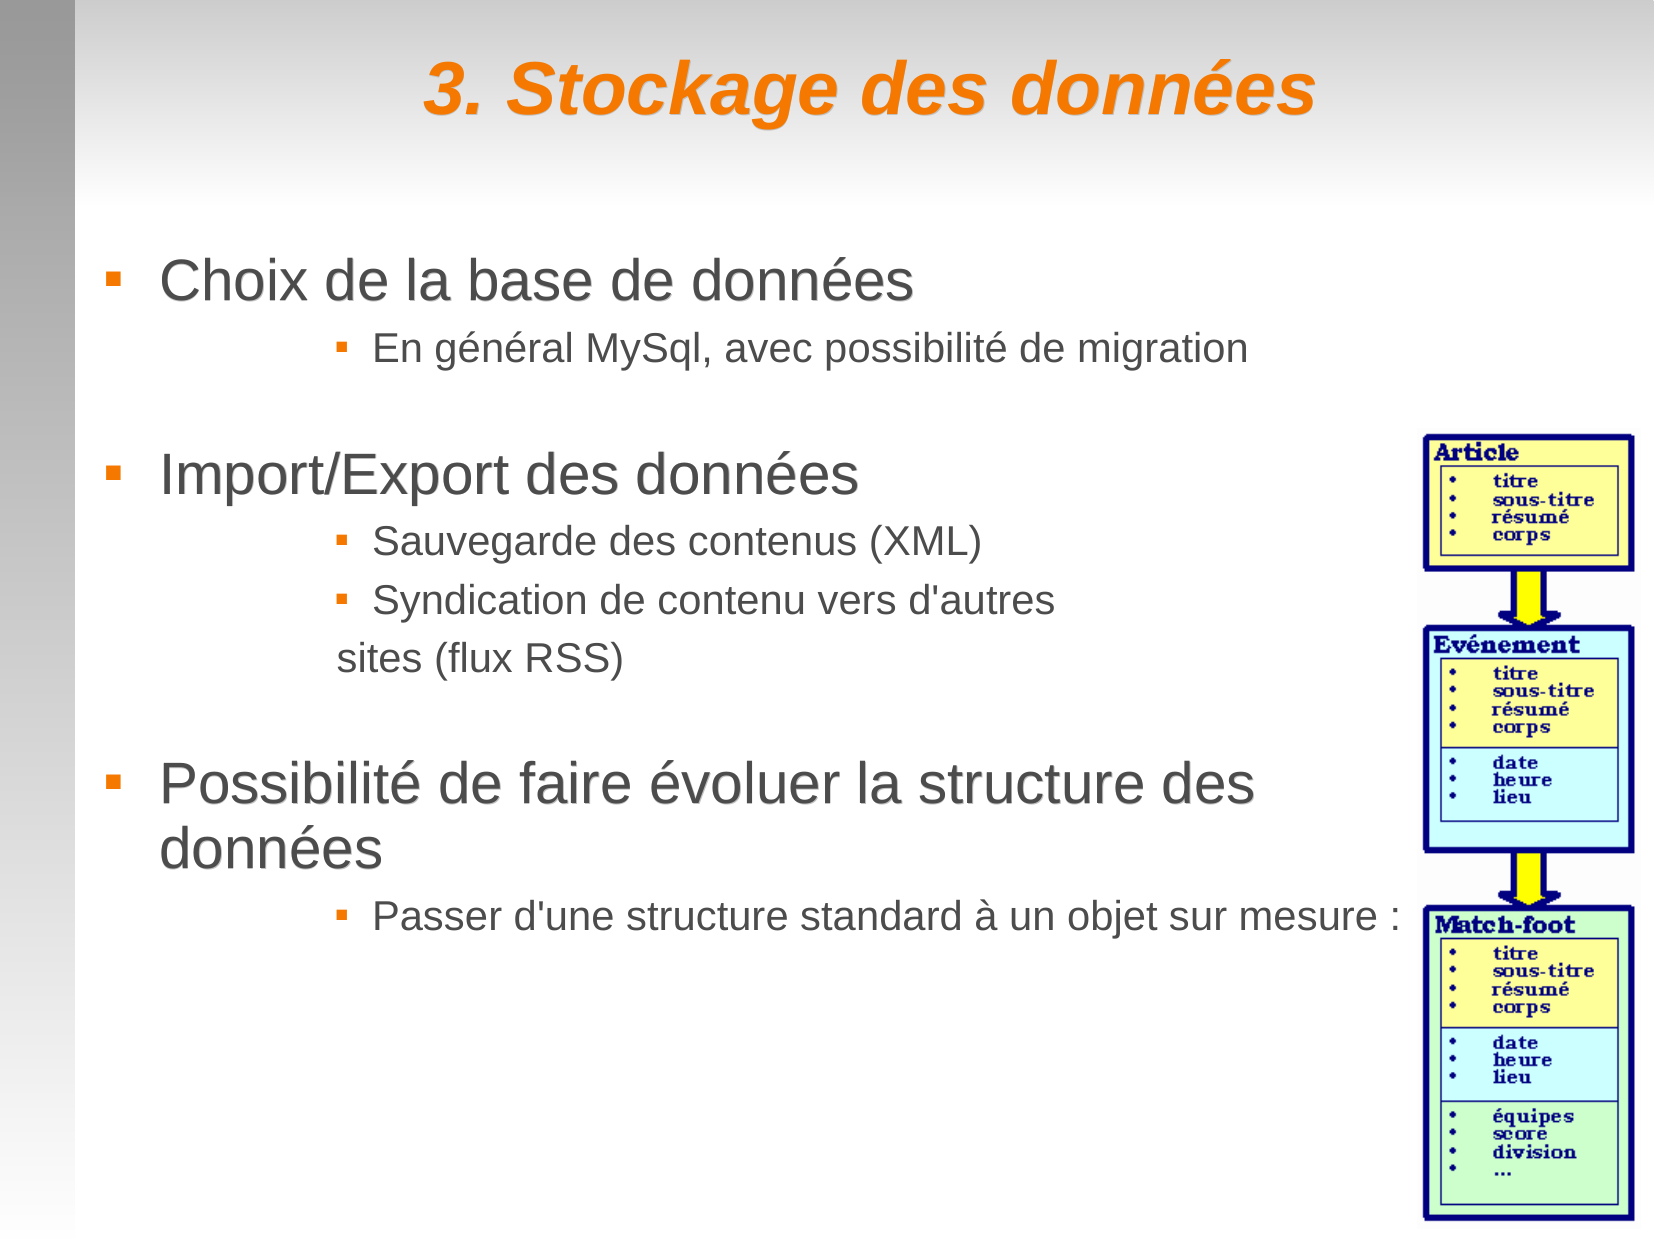

# 3. Stockage des données
Choix de la base de données
En général MySql, avec possibilité de migration
Import/Export des données
Sauvegarde des contenus (XML)
Syndication de contenu vers d'autres
sites (flux RSS)
Possibilité de faire évoluer la structure des données
Passer d'une structure standard à un objet sur mesure :